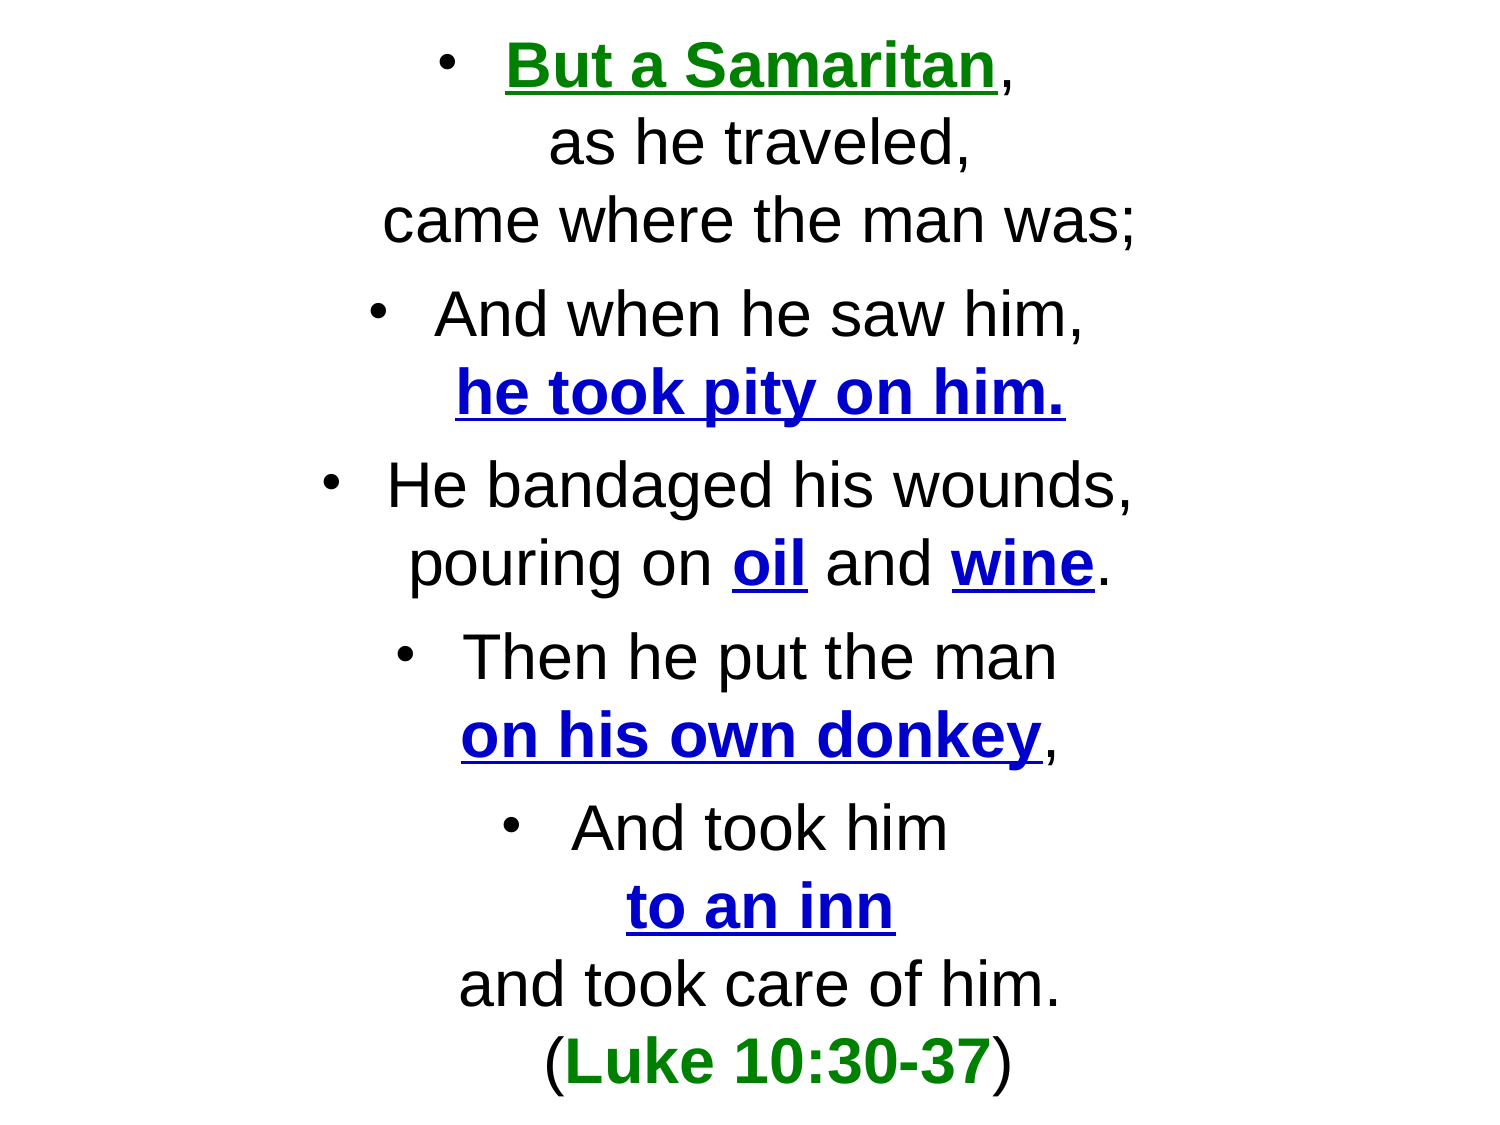

# But a Samaritan, as he traveled, came where the man was;
And when he saw him,
he took pity on him.
He bandaged his wounds,
pouring on oil and wine.
Then he put the man
on his own donkey,
And took him
to an inn
and took care of him.
 (Luke 10:30-37)
16